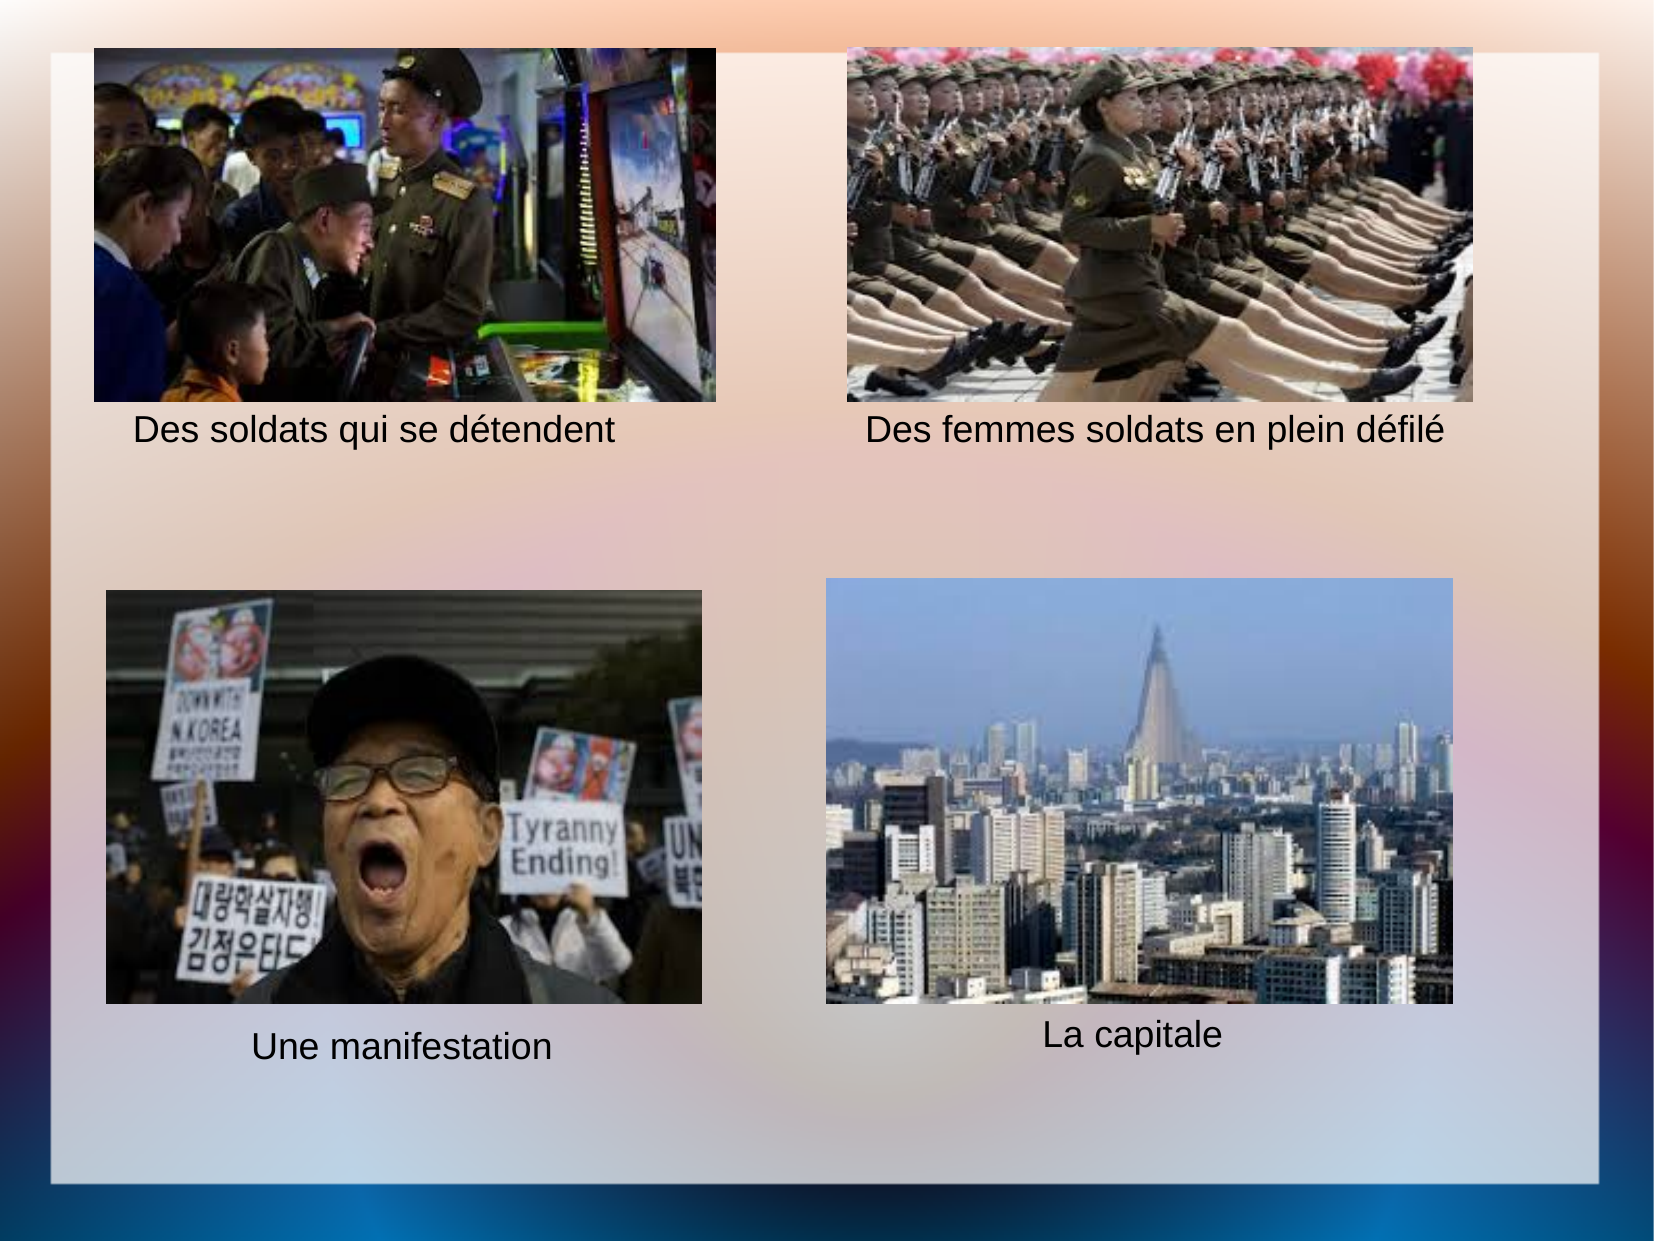

Des soldats qui se détendent
Des femmes soldats en plein défilé
La capitale
Une manifestation